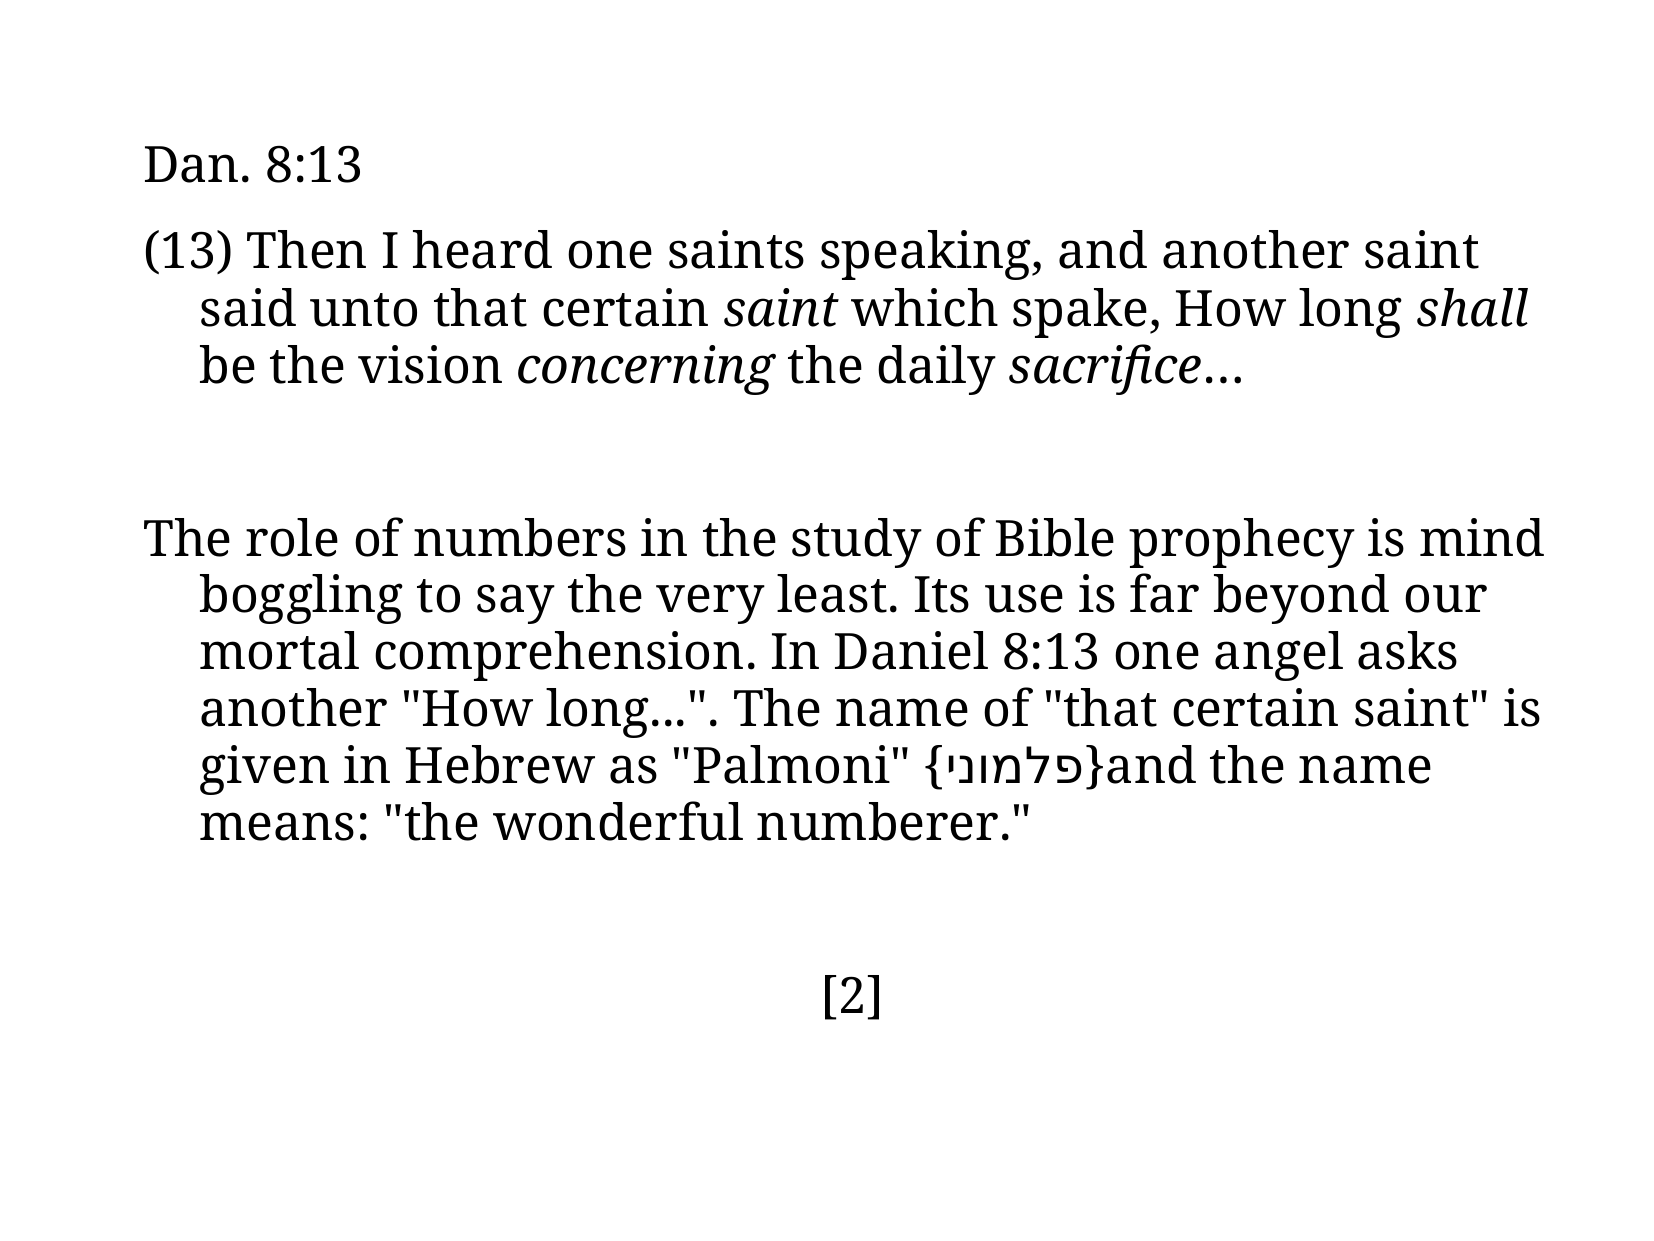

# Dan. 8:13
(13) Then I heard one saints speaking, and another saint said unto that certain saint which spake, How long shall be the vision concerning the daily sacrifice…
The role of numbers in the study of Bible prophecy is mind boggling to say the very least. Its use is far beyond our mortal comprehension. In Daniel 8:13 one angel asks another "How long...". The name of "that certain saint" is given in Hebrew as "Palmoni" {פלמוני}and the name means: "the wonderful numberer."
[2]